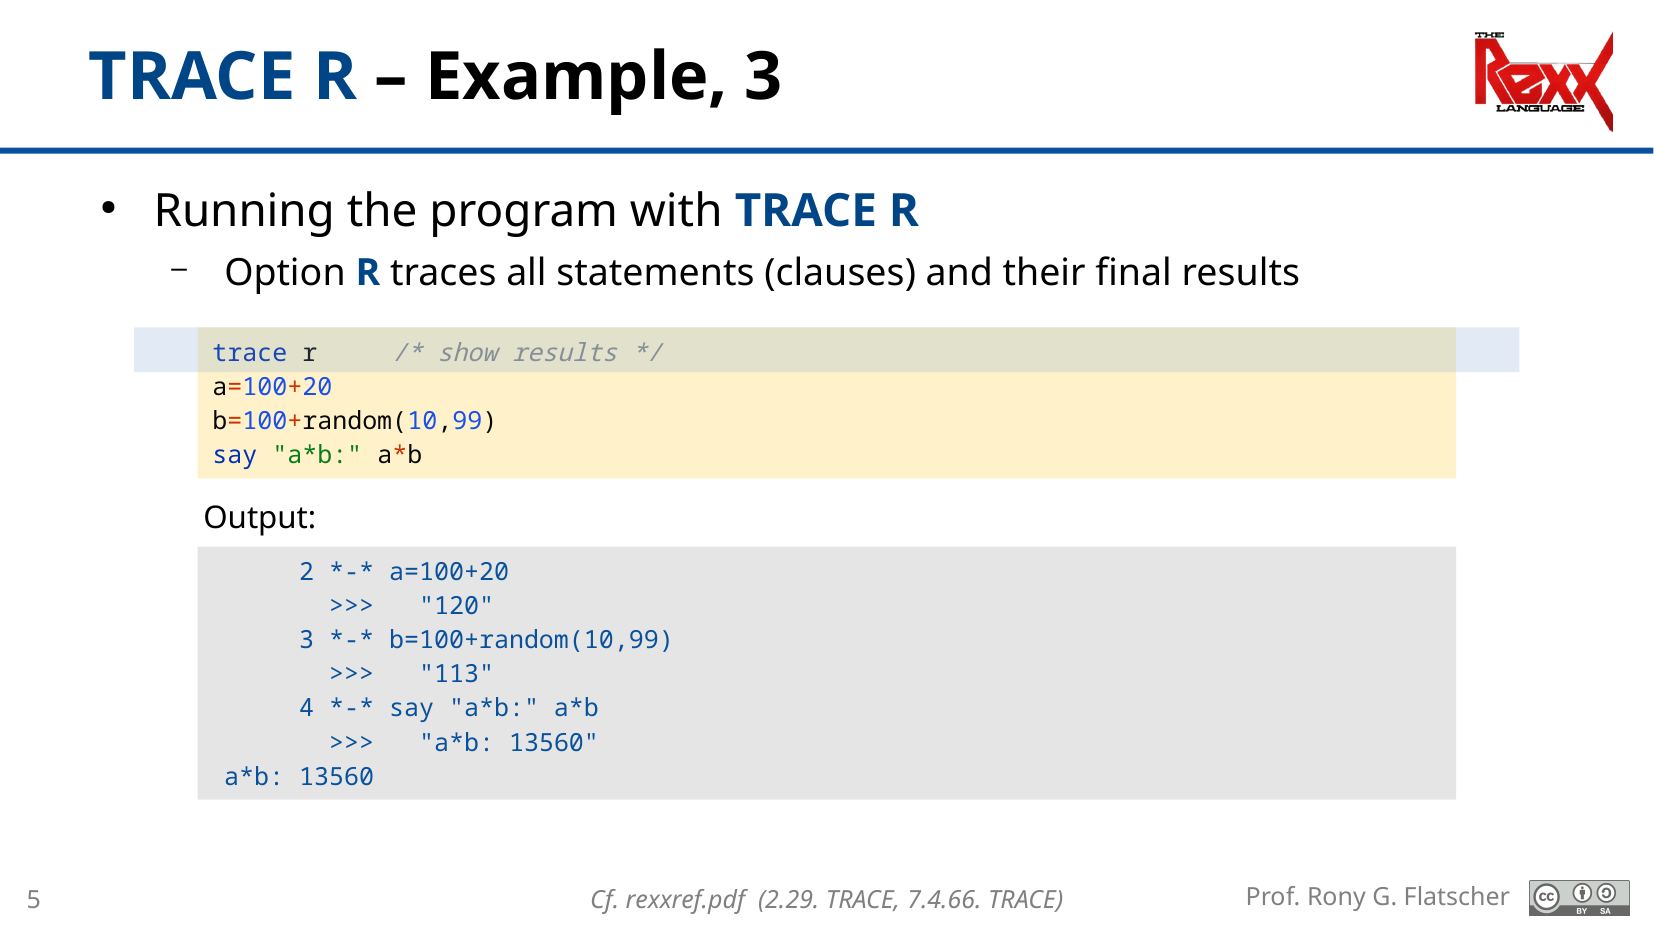

# TRACE R – Example, 3
Running the program with TRACE R
Option R traces all statements (clauses) and their final results
trace r /* show results */
a=100+20
b=100+random(10,99)
say "a*b:" a*b
Output:
 2 *-* a=100+20
 >>> "120"
 3 *-* b=100+random(10,99)
 >>> "113"
 4 *-* say "a*b:" a*b
 >>> "a*b: 13560"
a*b: 13560
Cf. rexxref.pdf (2.29. TRACE, 7.4.66. TRACE)